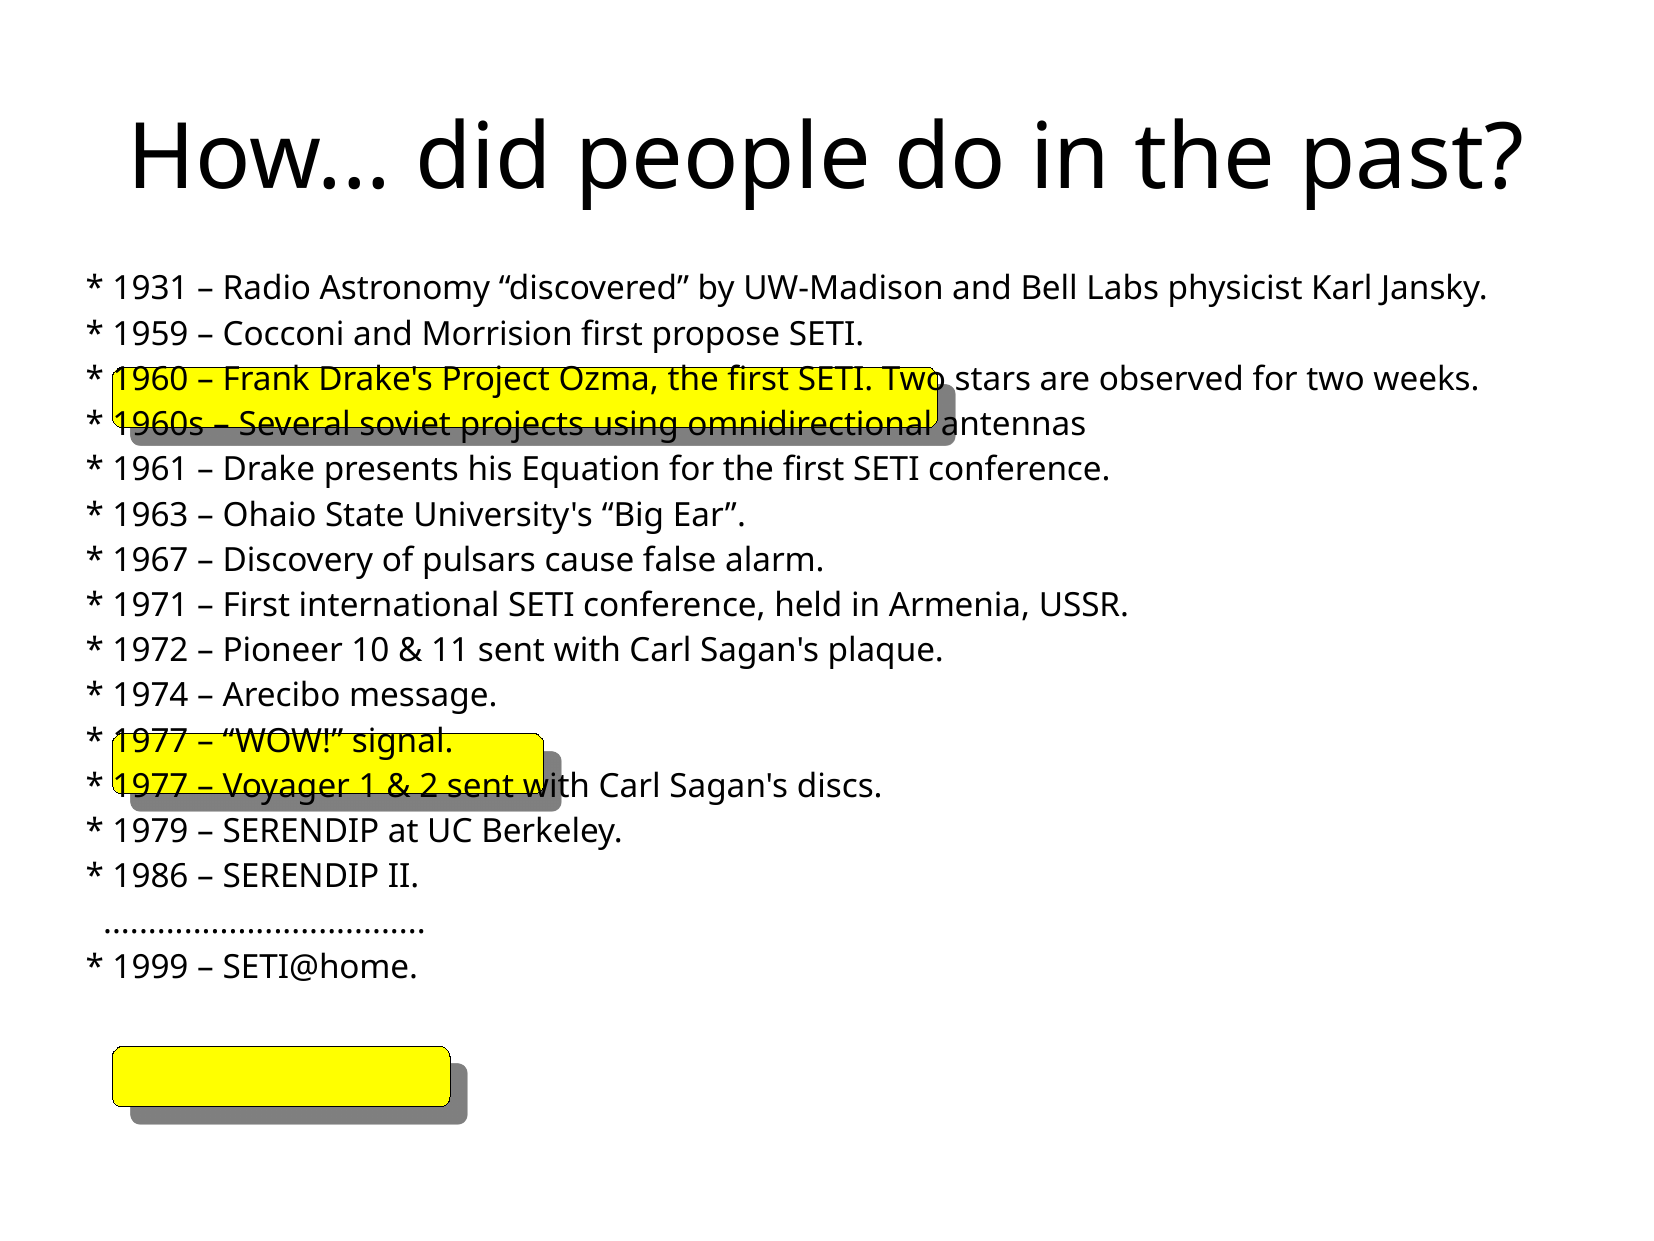

# How... did people do in the past?
* 1931 – Radio Astronomy “discovered” by UW-Madison and Bell Labs physicist Karl Jansky.
* 1959 – Cocconi and Morrision first propose SETI.
* 1960 – Frank Drake's Project Ozma, the first SETI. Two stars are observed for two weeks.
* 1960s – Several soviet projects using omnidirectional antennas
* 1961 – Drake presents his Equation for the first SETI conference.
* 1963 – Ohaio State University's “Big Ear”.
* 1967 – Discovery of pulsars cause false alarm.
* 1971 – First international SETI conference, held in Armenia, USSR.
* 1972 – Pioneer 10 & 11 sent with Carl Sagan's plaque.
* 1974 – Arecibo message.
* 1977 – “WOW!” signal.
* 1977 – Voyager 1 & 2 sent with Carl Sagan's discs.
* 1979 – SERENDIP at UC Berkeley.
* 1986 – SERENDIP II.
 ....................................
* 1999 – SETI@home.